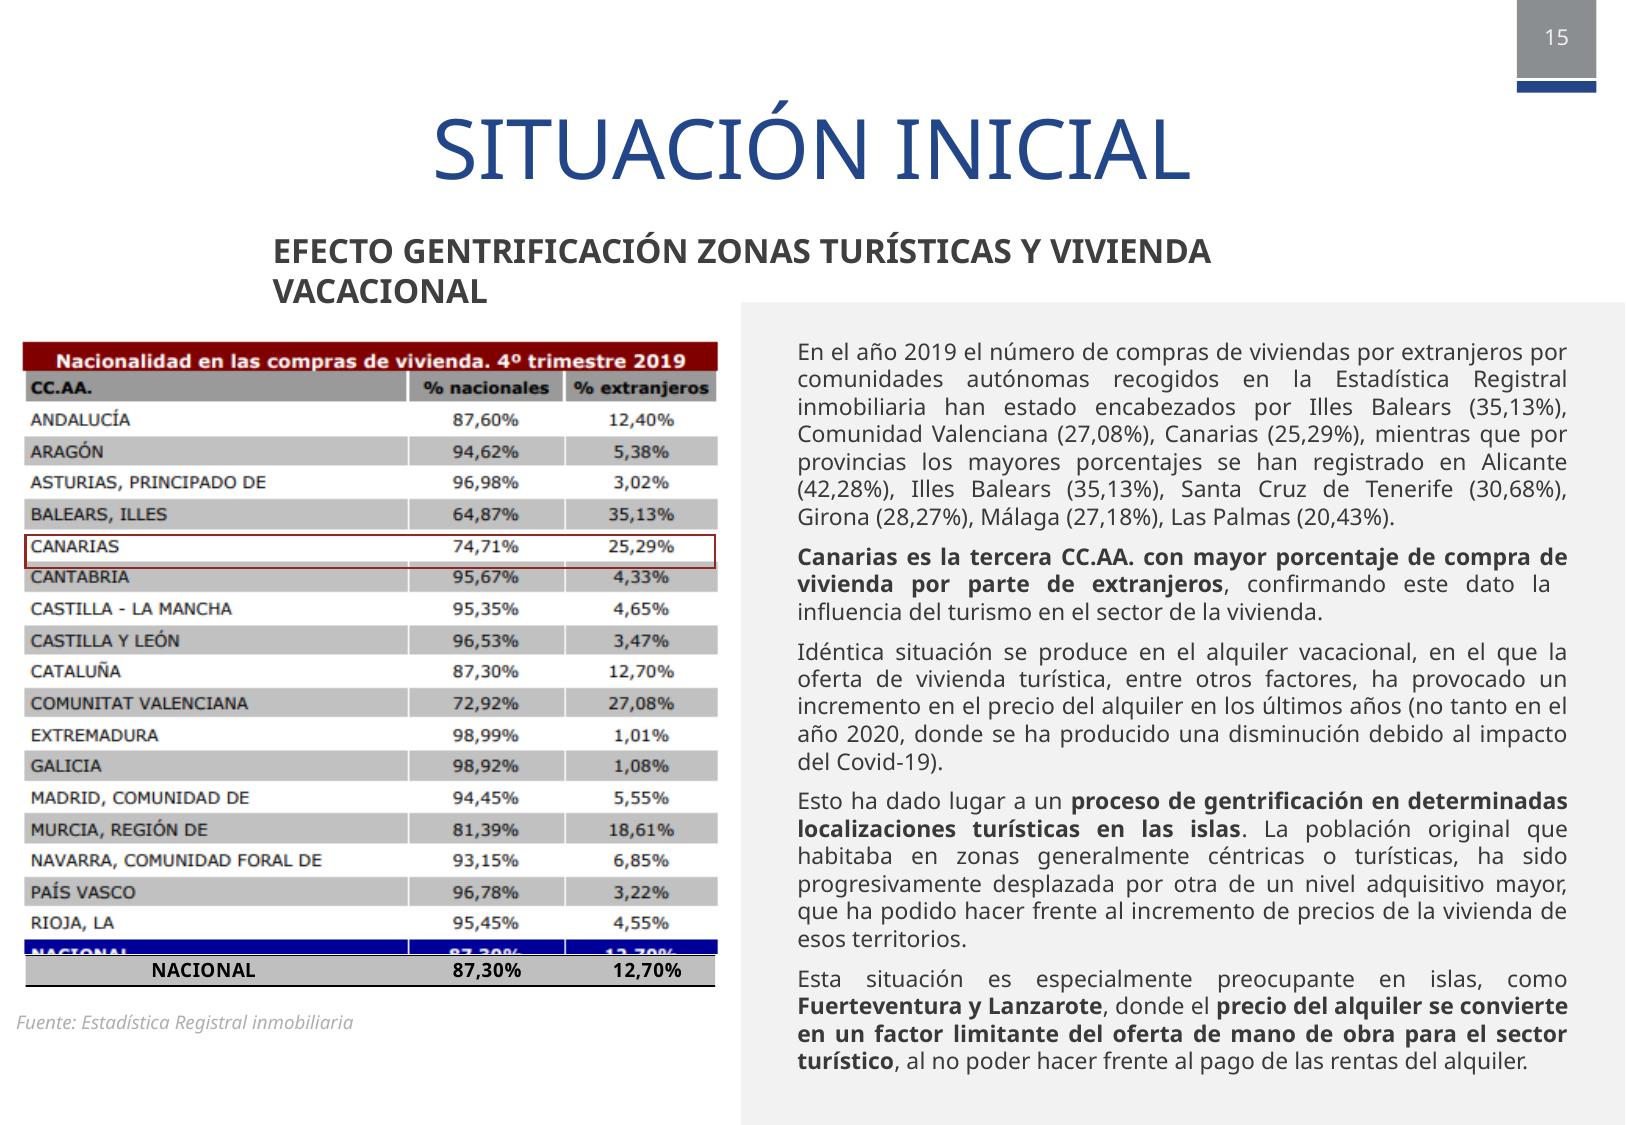

# SITUACIÓN INICIAL
EFECTO GENTRIFICACIÓN ZONAS TURÍSTICAS Y VIVIENDA VACACIONAL
En el año 2019 el número de compras de viviendas por extranjeros por comunidades autónomas recogidos en la Estadística Registral inmobiliaria han estado encabezados por Illes Balears (35,13%), Comunidad Valenciana (27,08%), Canarias (25,29%), mientras que por provincias los mayores porcentajes se han registrado en Alicante (42,28%), Illes Balears (35,13%), Santa Cruz de Tenerife (30,68%), Girona (28,27%), Málaga (27,18%), Las Palmas (20,43%).
Canarias es la tercera CC.AA. con mayor porcentaje de compra de vivienda por parte de extranjeros, confirmando este dato la influencia del turismo en el sector de la vivienda.
Idéntica situación se produce en el alquiler vacacional, en el que la oferta de vivienda turística, entre otros factores, ha provocado un incremento en el precio del alquiler en los últimos años (no tanto en el año 2020, donde se ha producido una disminución debido al impacto del Covid-19).
Esto ha dado lugar a un proceso de gentrificación en determinadas localizaciones turísticas en las islas. La población original que habitaba en zonas generalmente céntricas o turísticas, ha sido progresivamente desplazada por otra de un nivel adquisitivo mayor, que ha podido hacer frente al incremento de precios de la vivienda de esos territorios.
Esta situación es especialmente preocupante en islas, como Fuerteventura y Lanzarote, donde el precio del alquiler se convierte en un factor limitante del oferta de mano de obra para el sector turístico, al no poder hacer frente al pago de las rentas del alquiler.
Fuente: Estadística Registral inmobiliaria